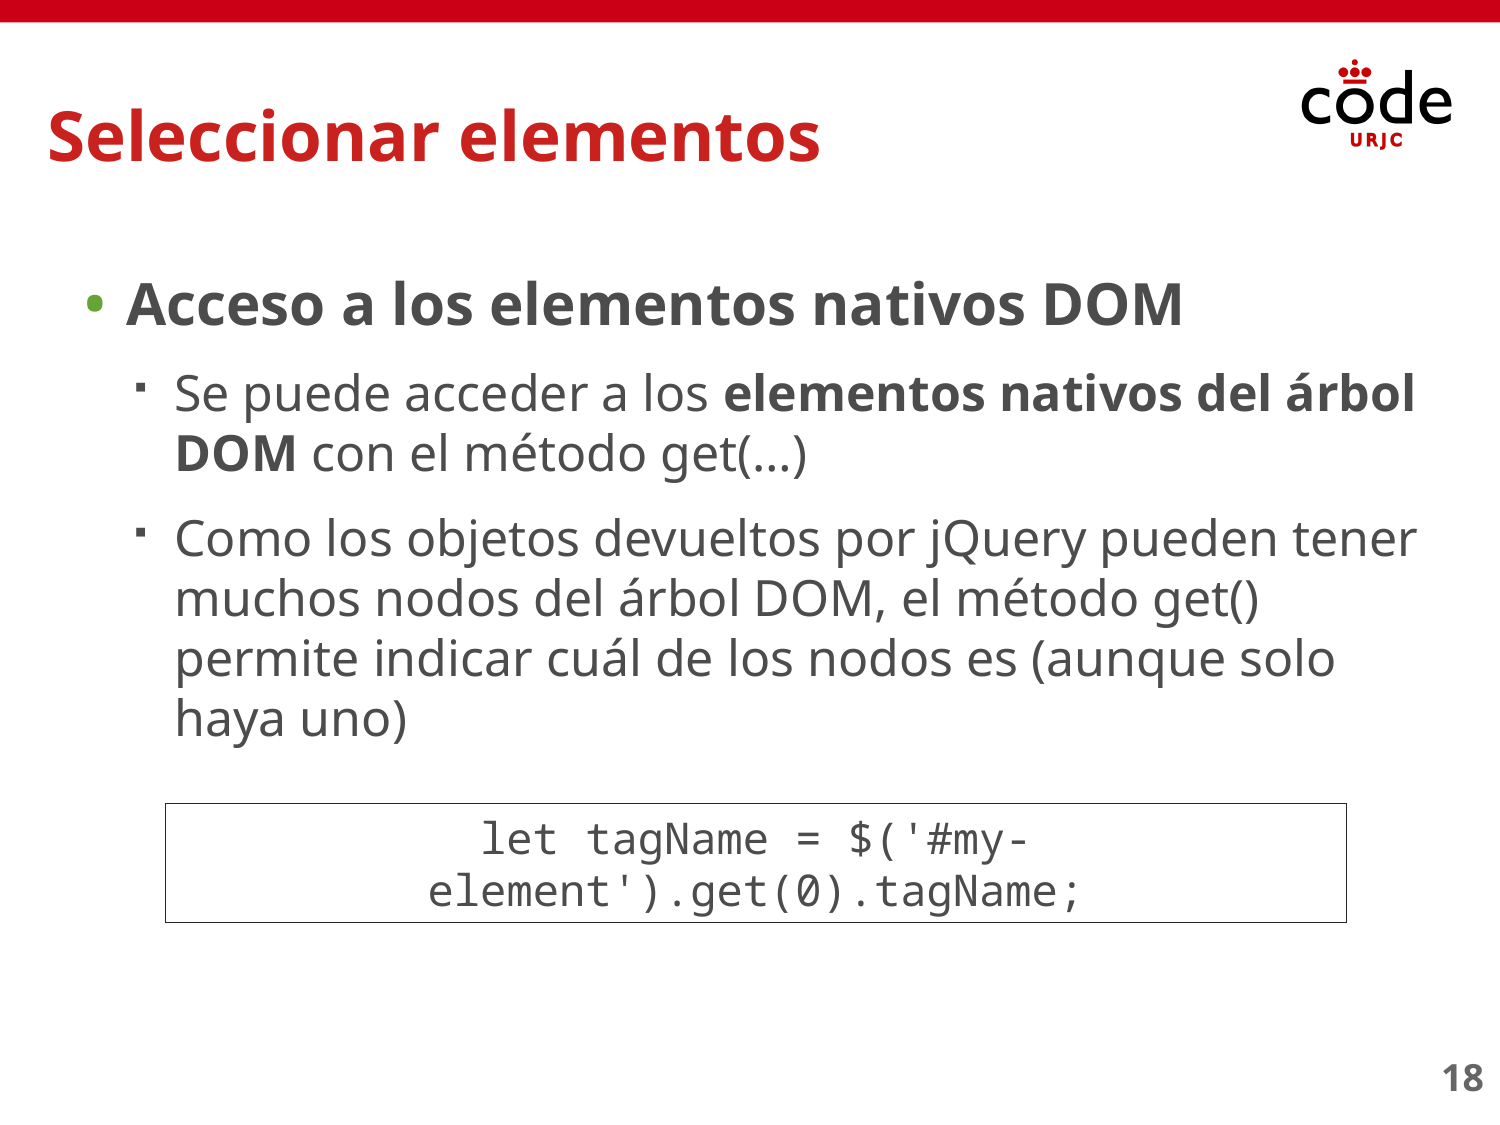

# Seleccionar elementos
Acceso a los elementos nativos DOM
Se puede acceder a los elementos nativos del árbol DOM con el método get(…)
Como los objetos devueltos por jQuery pueden tener muchos nodos del árbol DOM, el método get() permite indicar cuál de los nodos es (aunque solo haya uno)
let tagName = $('#my-element').get(0).tagName;